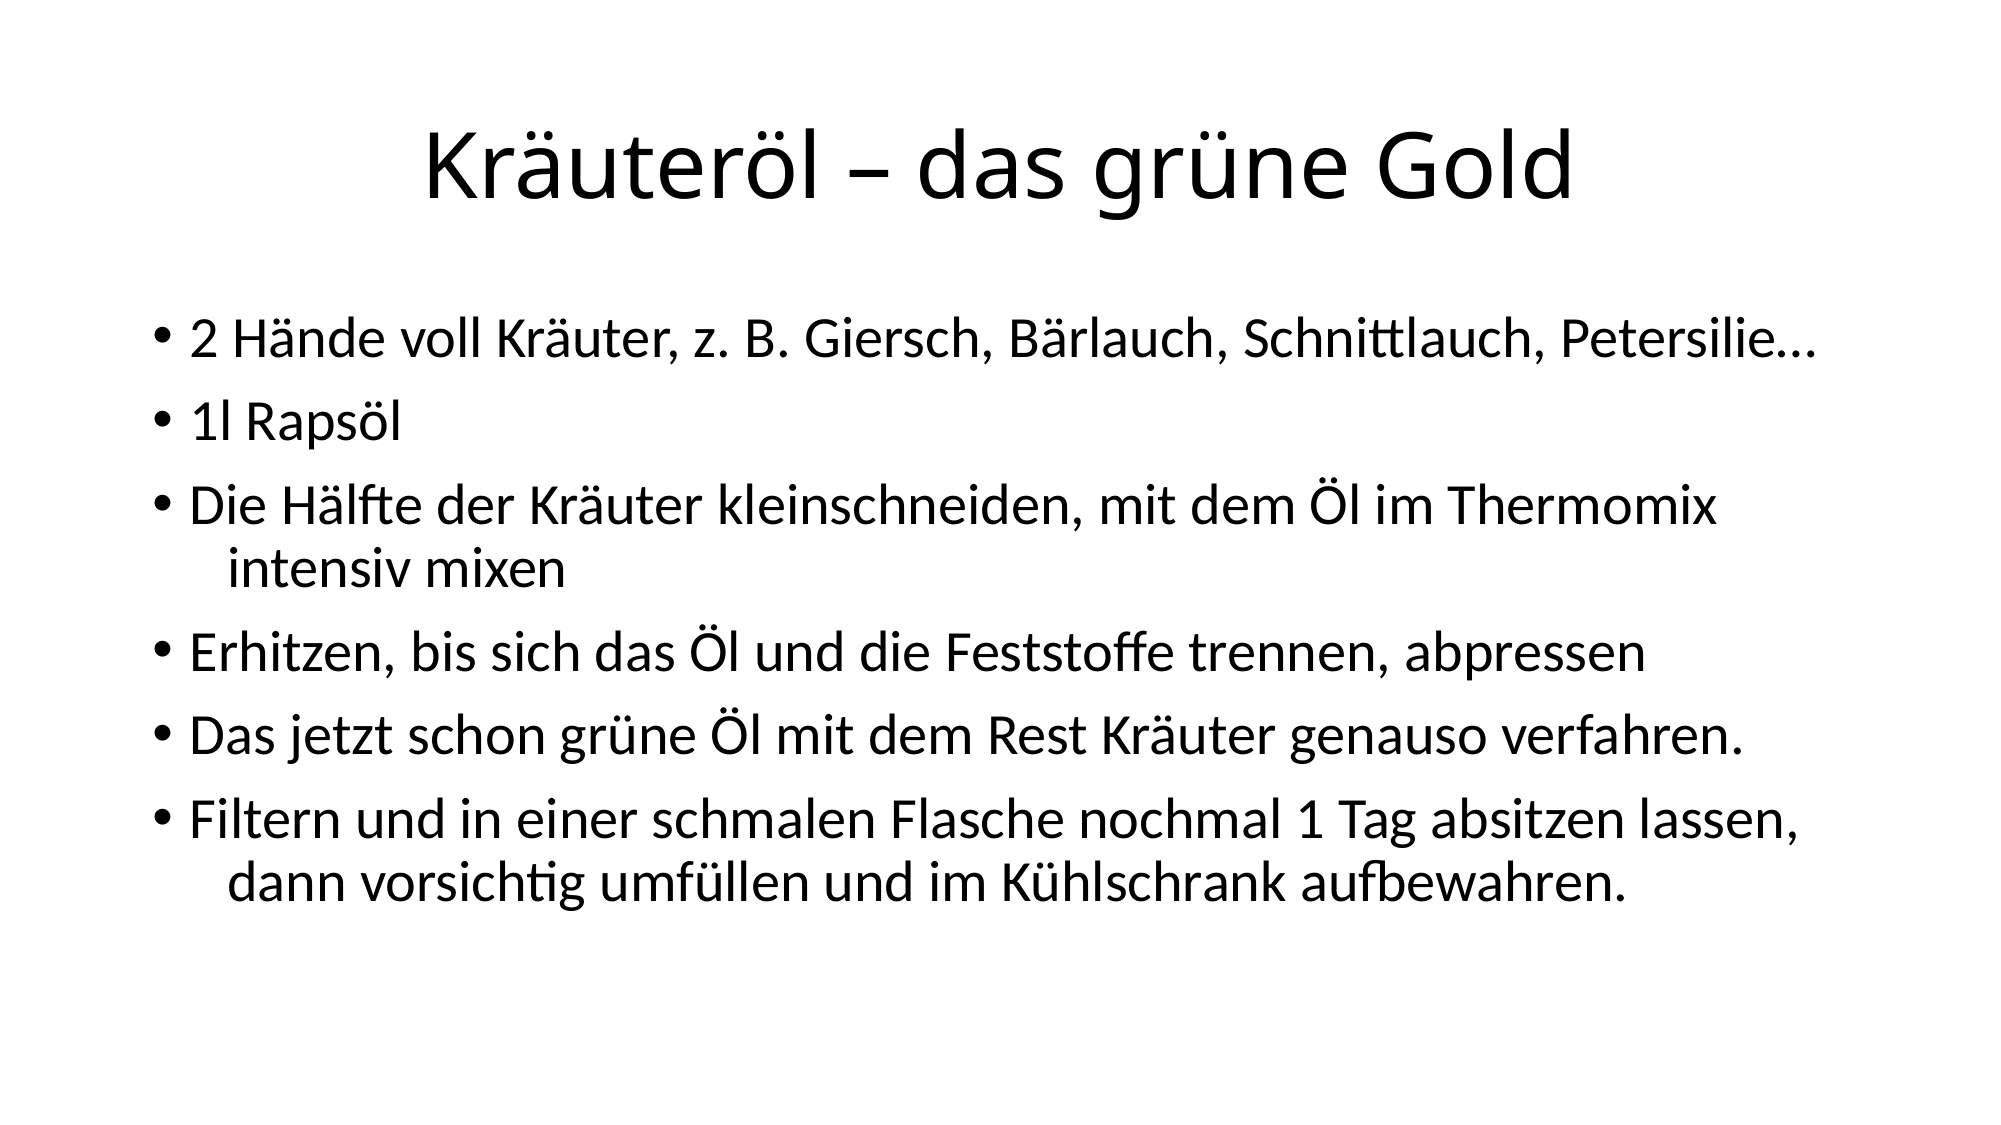

# Kräuteröl – das grüne Gold
2 Hände voll Kräuter, z. B. Giersch, Bärlauch, Schnittlauch, Petersilie…
1l Rapsöl
Die Hälfte der Kräuter kleinschneiden, mit dem Öl im Thermomix intensiv mixen
Erhitzen, bis sich das Öl und die Feststoffe trennen, abpressen
Das jetzt schon grüne Öl mit dem Rest Kräuter genauso verfahren.
Filtern und in einer schmalen Flasche nochmal 1 Tag absitzen lassen, dann vorsichtig umfüllen und im Kühlschrank aufbewahren.